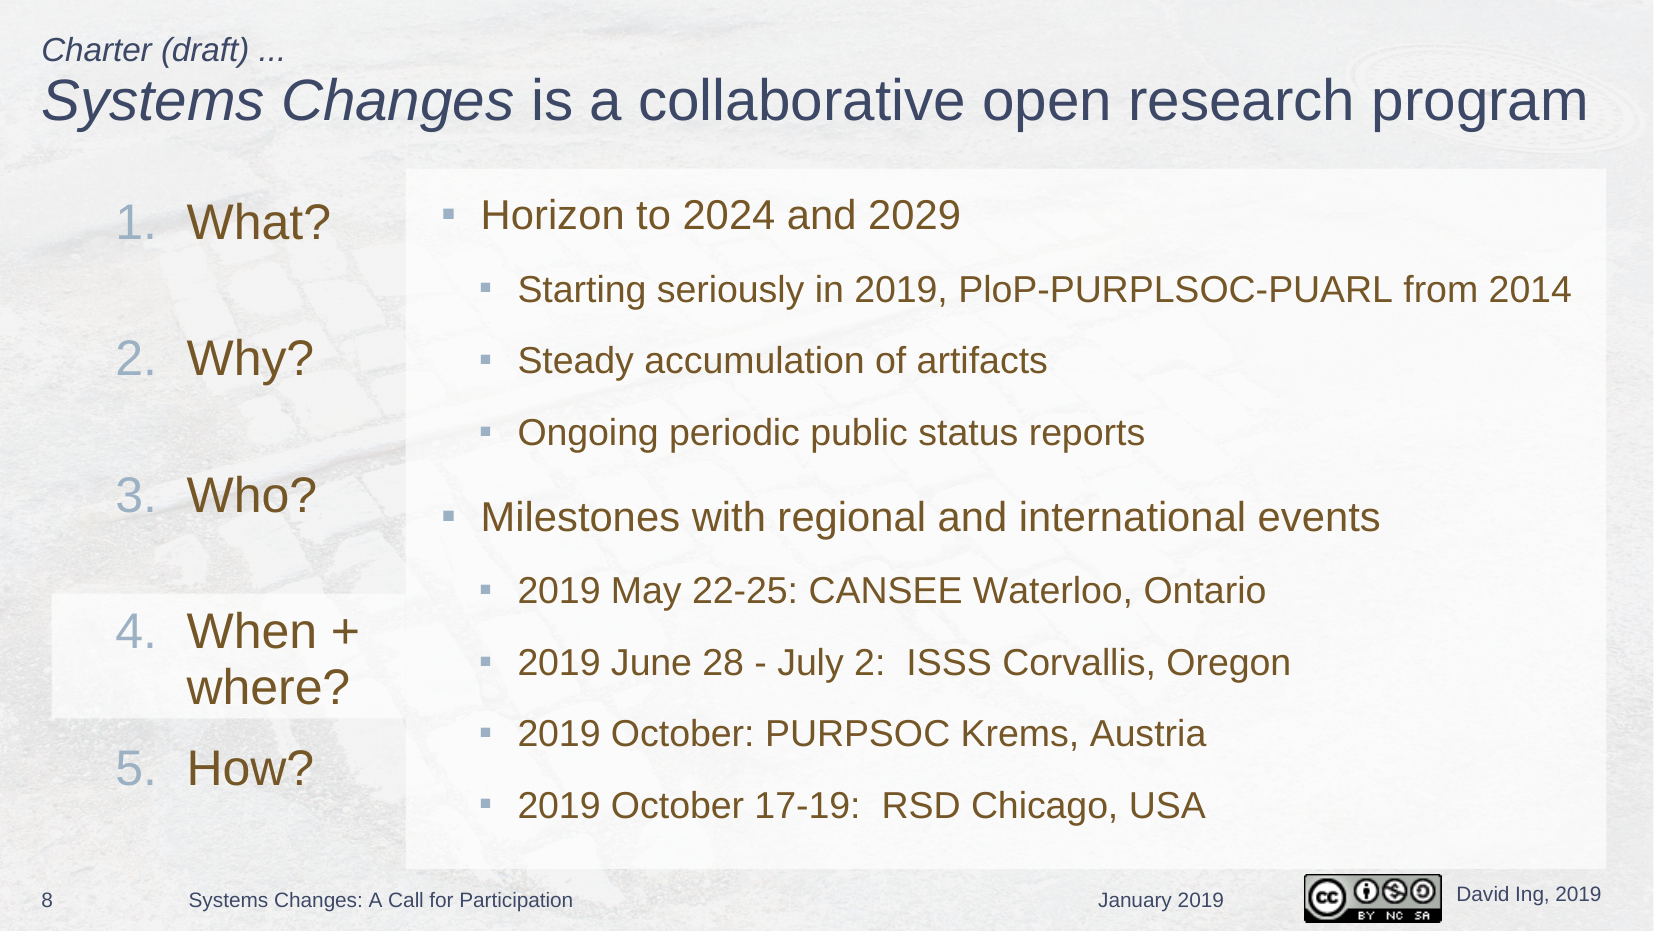

# Charter (draft) ... Systems Changes is a collaborative open research program
Horizon to 2024 and 2029
Starting seriously in 2019, PloP-PURPLSOC-PUARL from 2014
Steady accumulation of artifacts
Ongoing periodic public status reports
Milestones with regional and international events
2019 May 22-25: CANSEE Waterloo, Ontario
2019 June 28 - July 2: ISSS Corvallis, Oregon
2019 October: PURPSOC Krems, Austria
2019 October 17-19: RSD Chicago, USA
| 1. | What? |
| --- | --- |
| 2. | Why? |
| 3. | Who? |
| 4. | When + where? |
| 5. | How? |
Systems Changes: A Call for Participation
January 2019